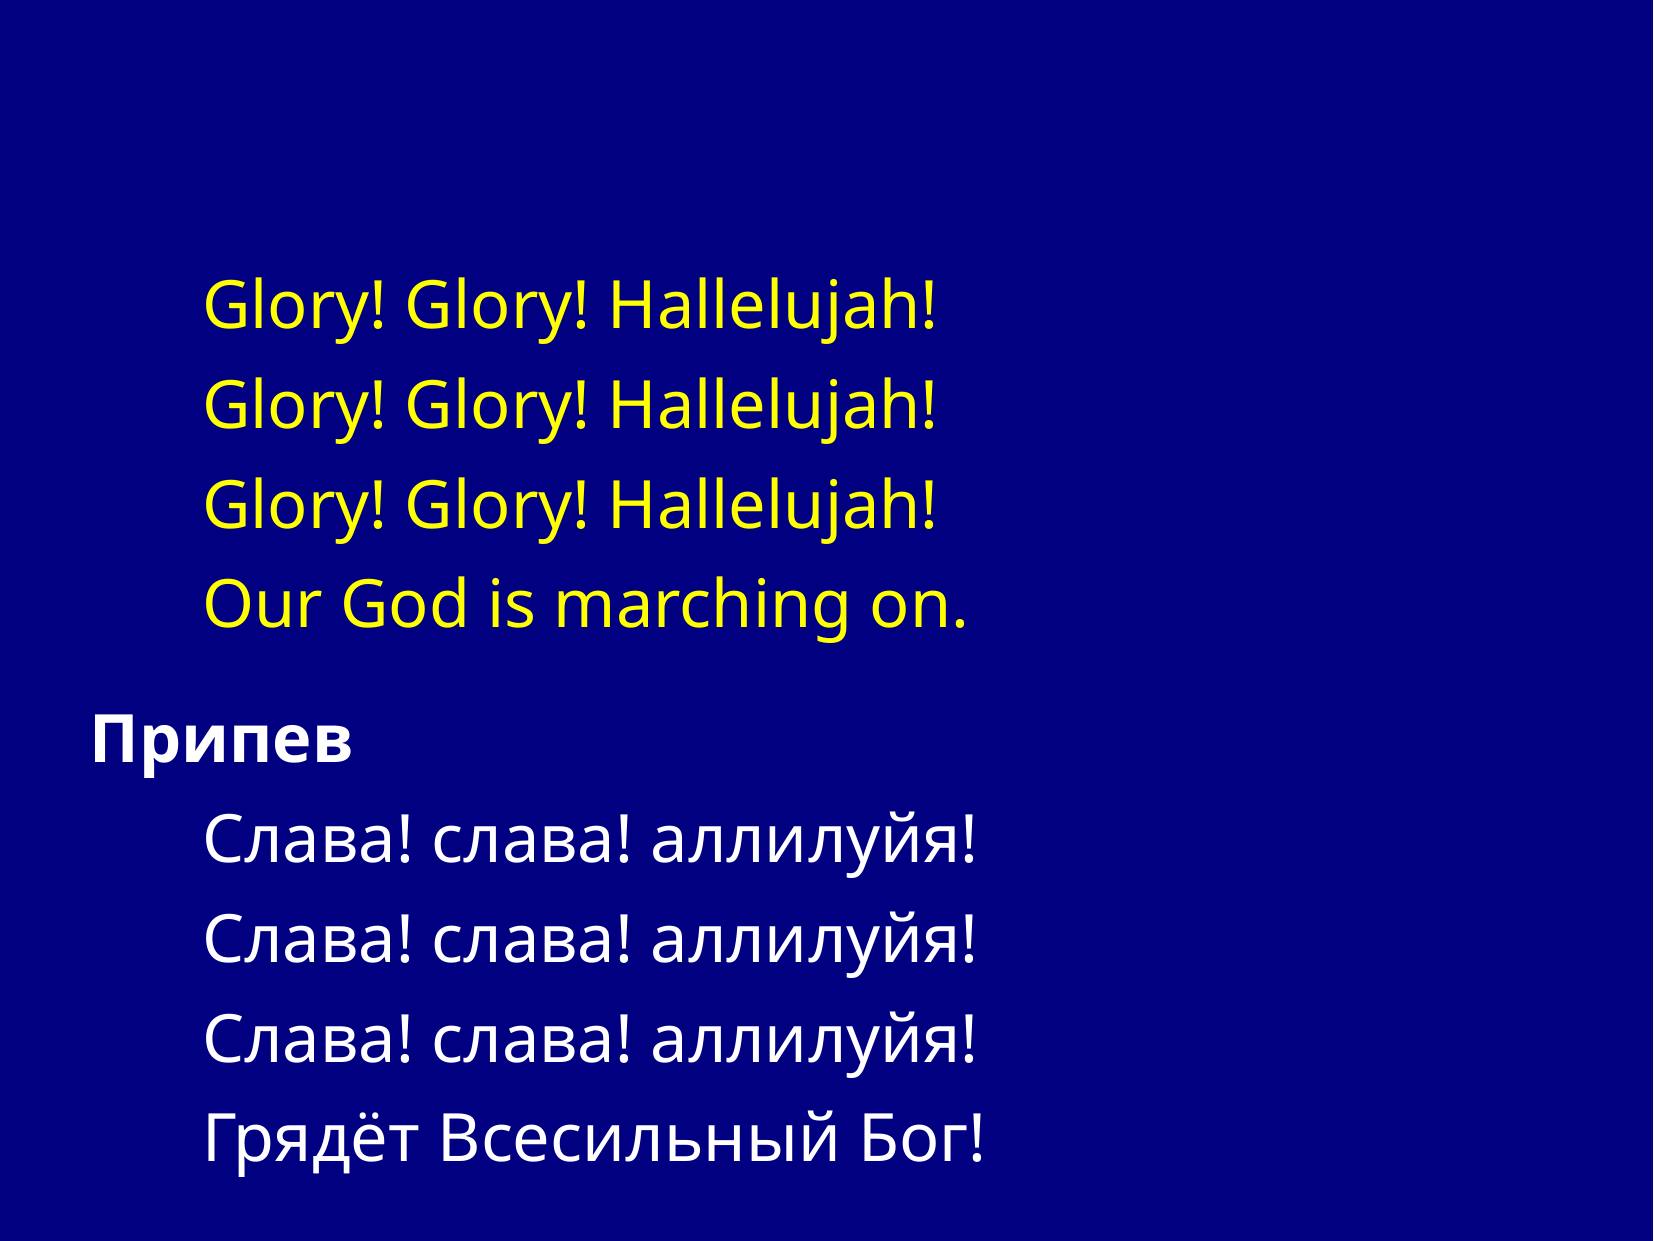

Glory! Glory! Hallelujah!
	Glory! Glory! Hallelujah!
	Glory! Glory! Hallelujah!
	Our God is marching on.
Припев
	Слава! слава! аллилуйя!
	Слава! слава! аллилуйя!
	Слава! слава! аллилуйя!
	Грядёт Всесильный Бог!